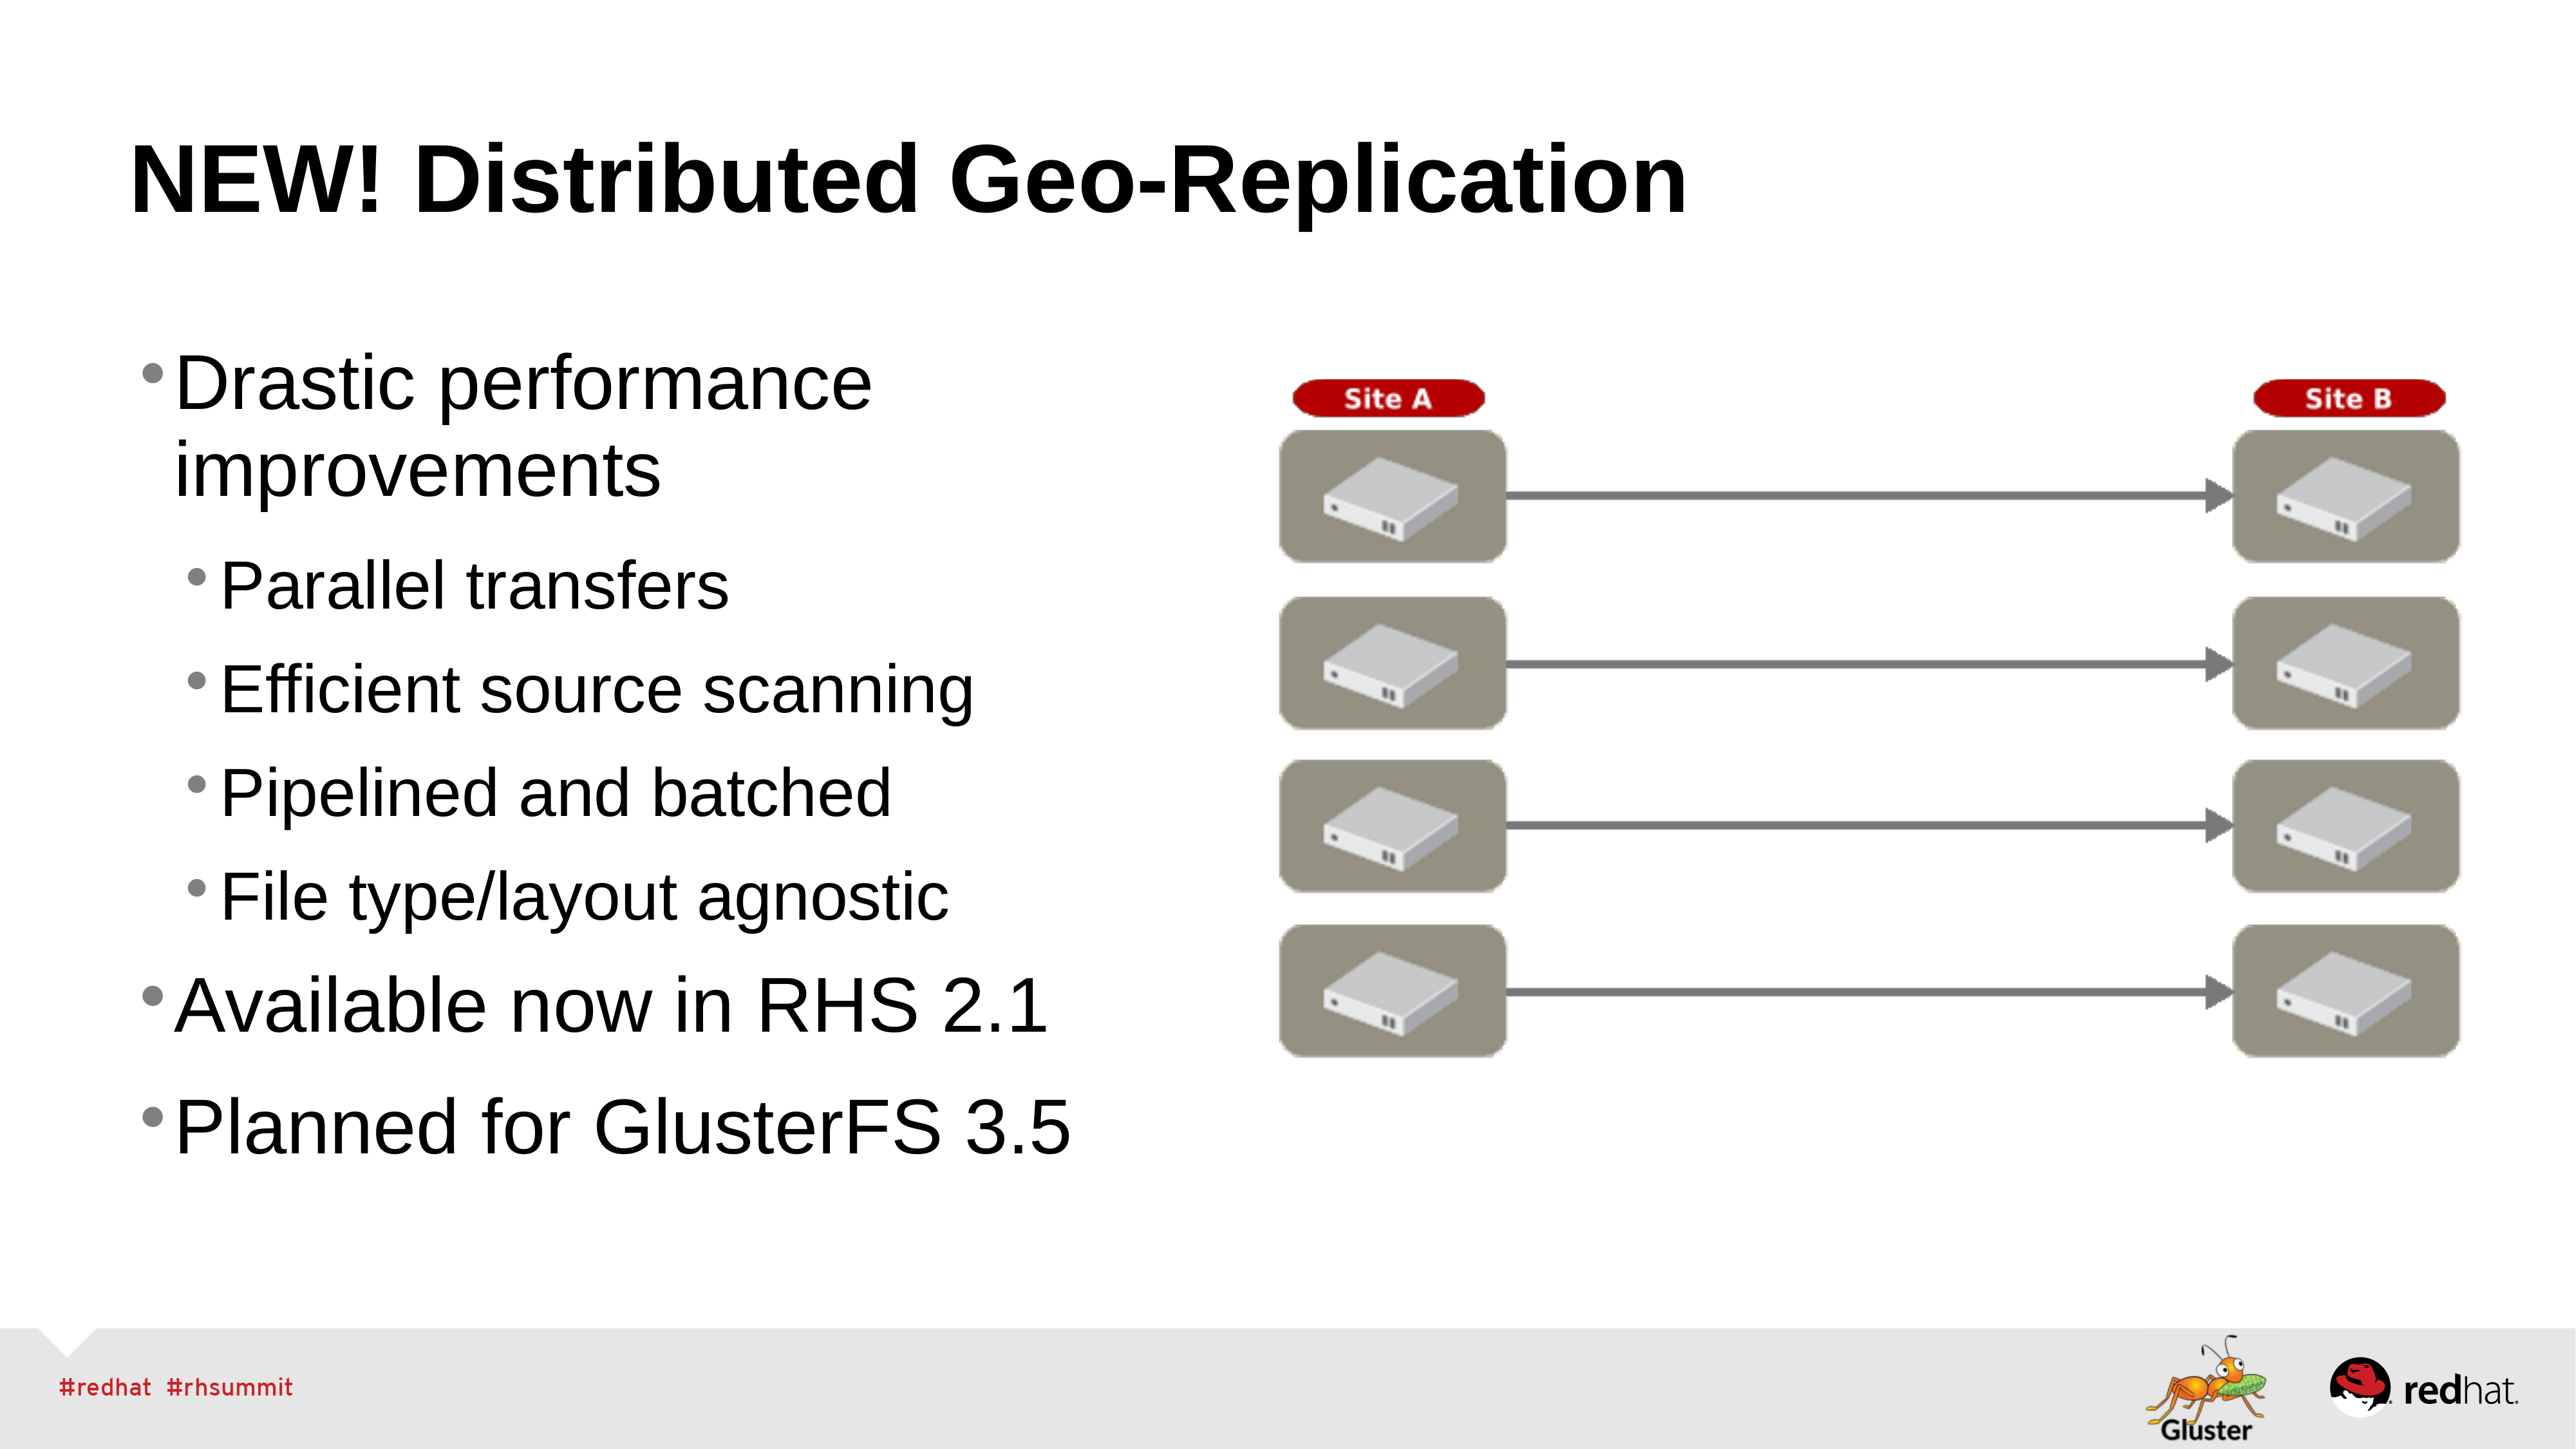

# NEW! Distributed Geo-Replication
Drastic performance improvements
Parallel transfers
Efficient source scanning
Pipelined and batched
File type/layout agnostic
Available now in RHS 2.1
Planned for GlusterFS 3.5